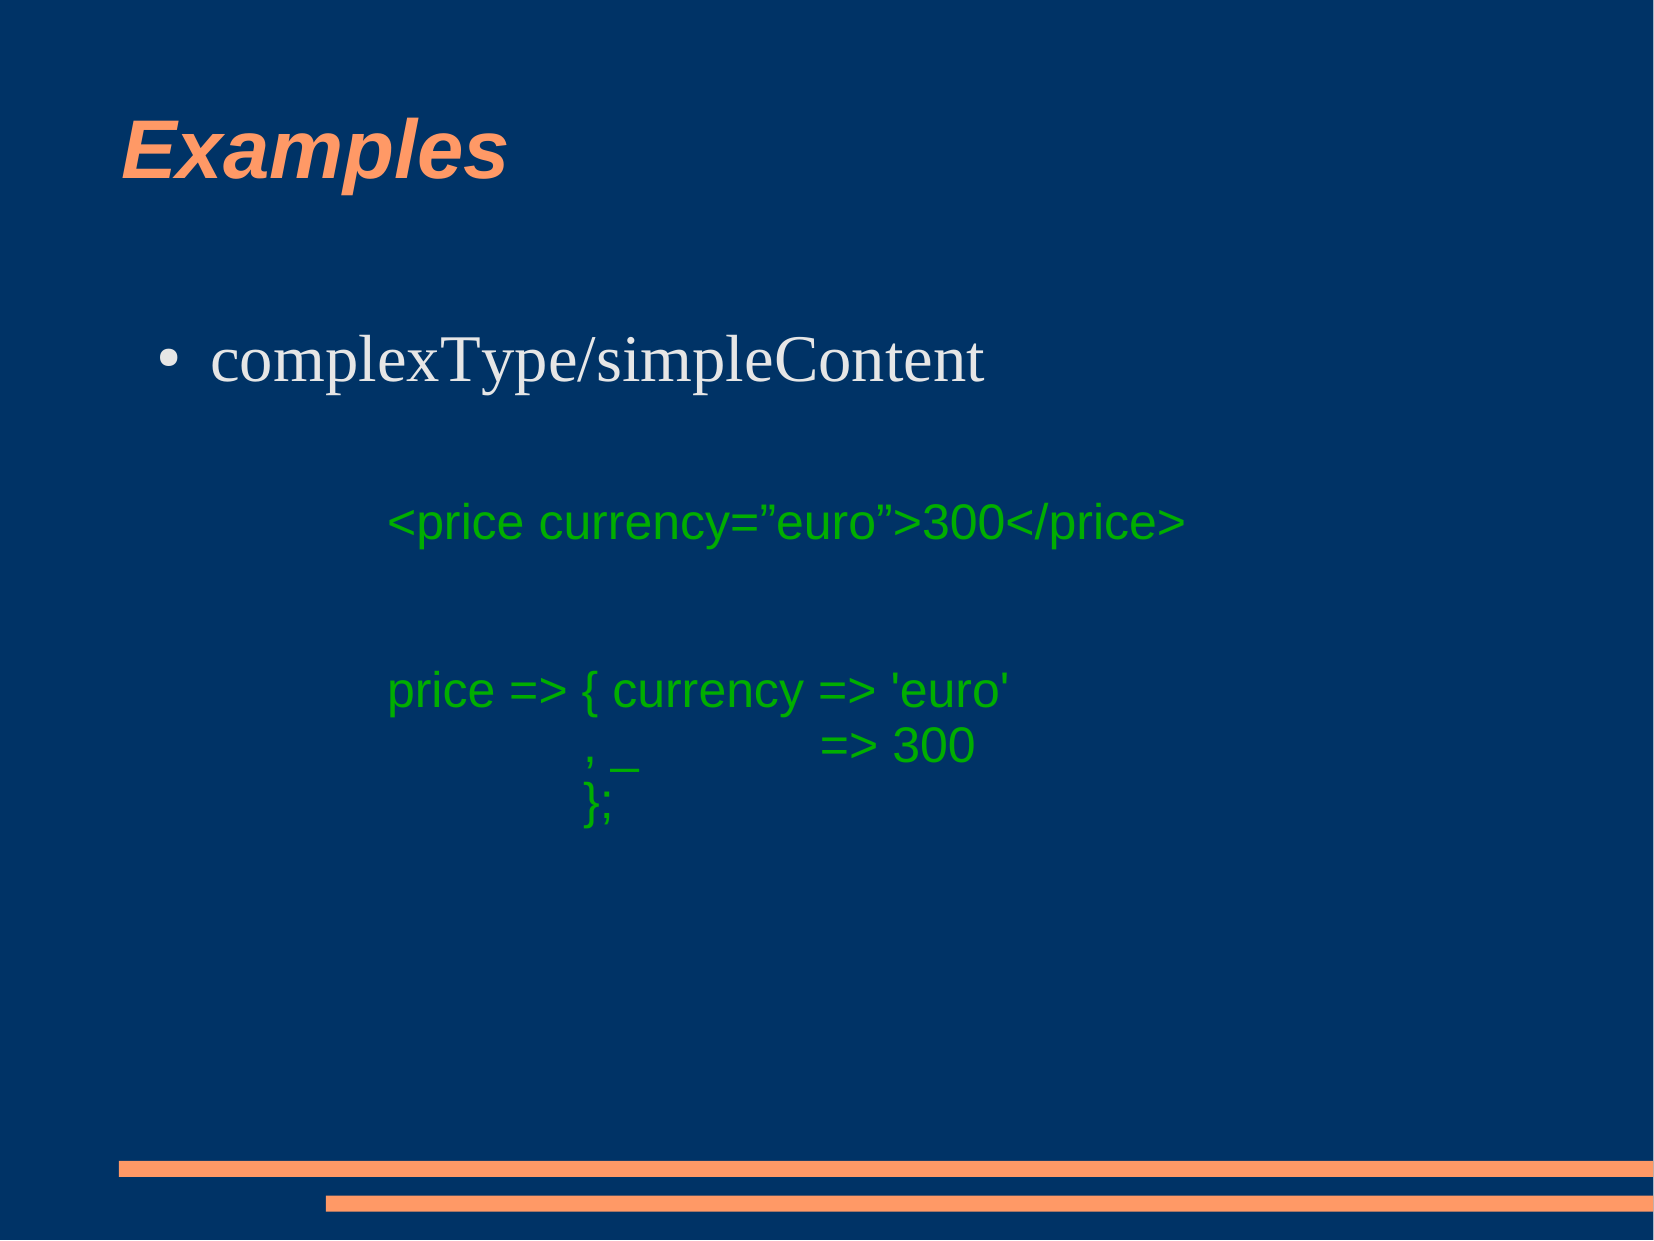

# Examples
complexType/simpleContent
<price currency=”euro”>300</price>
price => { currency => 'euro'
 , _ => 300
 };